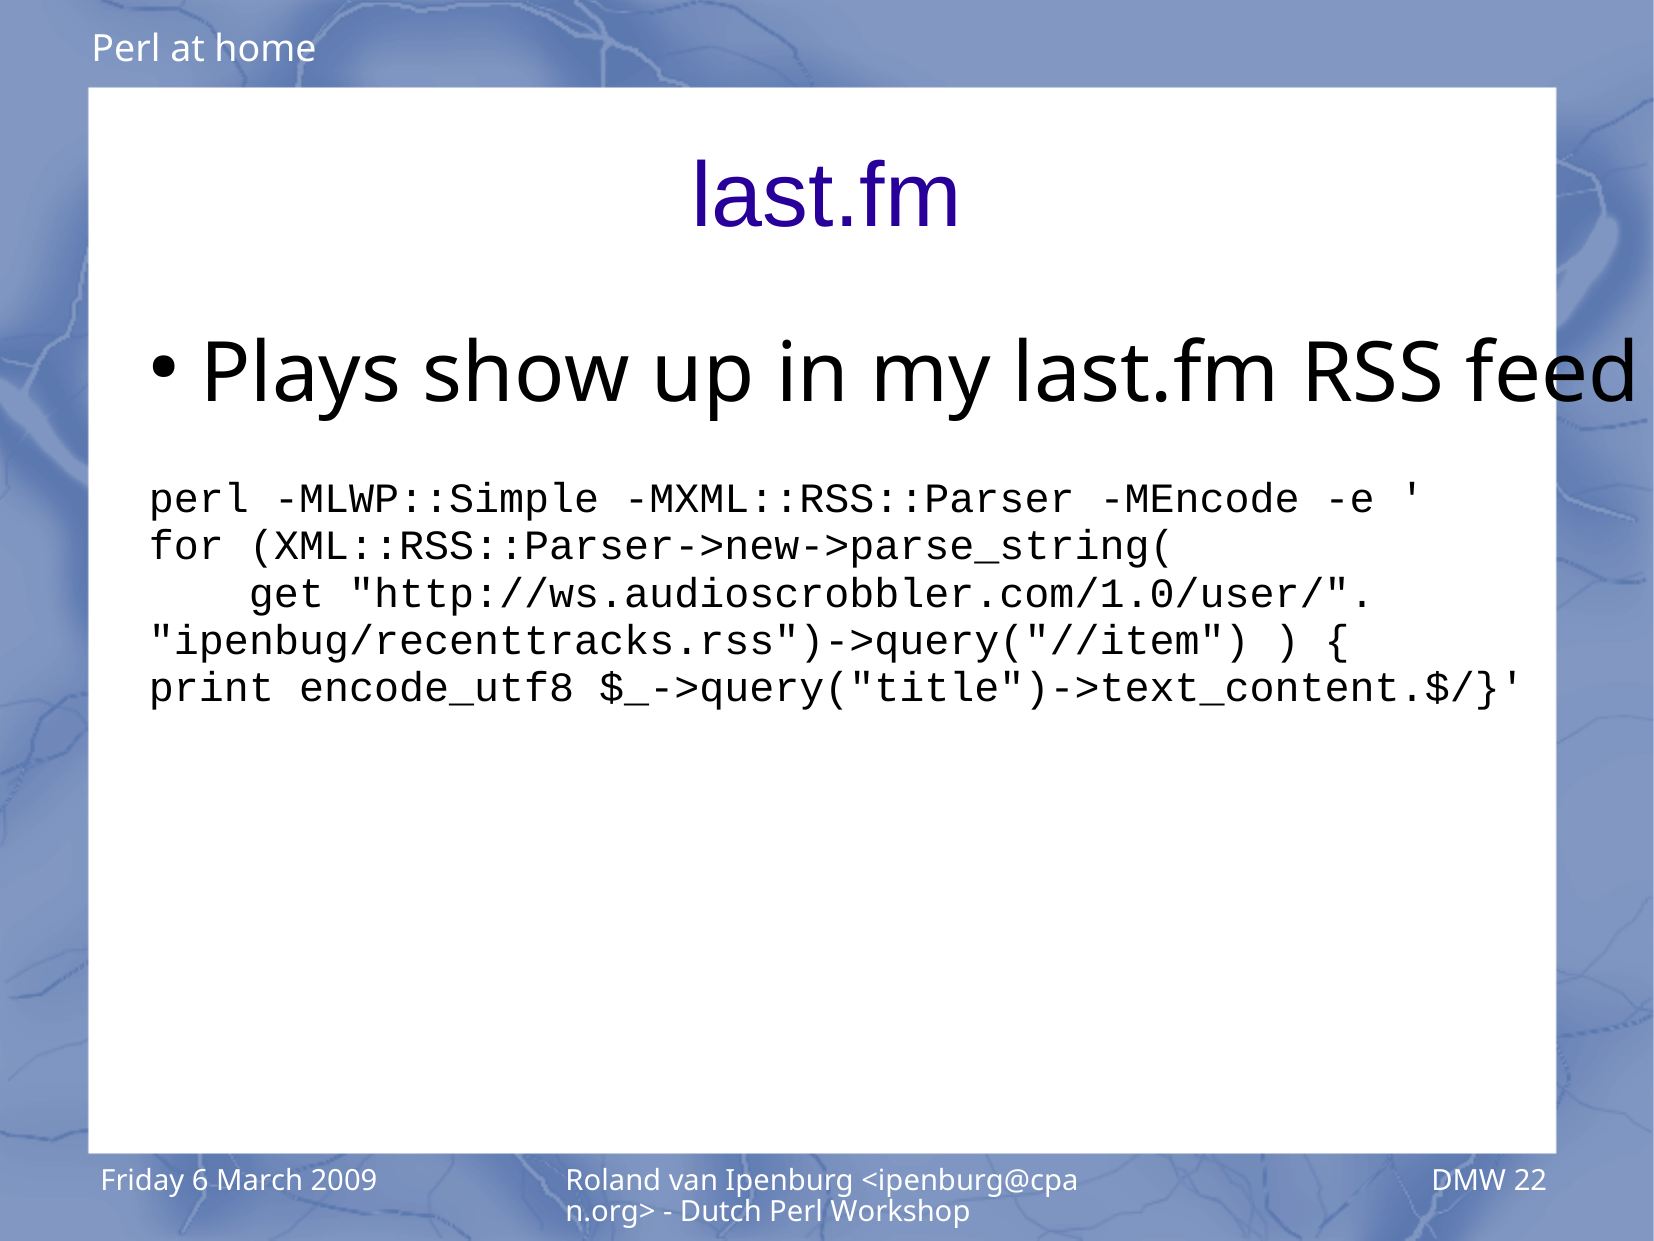

# last.fm
 Plays show up in my last.fm RSS feed
perl -MLWP::Simple -MXML::RSS::Parser -MEncode -e '
for (XML::RSS::Parser->new->parse_string(
 get "http://ws.audioscrobbler.com/1.0/user/".
"ipenbug/recenttracks.rss")->query("//item") ) {
print encode_utf8 $_->query("title")->text_content.$/}'
Friday 6 March 2009
Roland van Ipenburg <ipenburg@cpan.org> - Dutch Perl Workshop
22